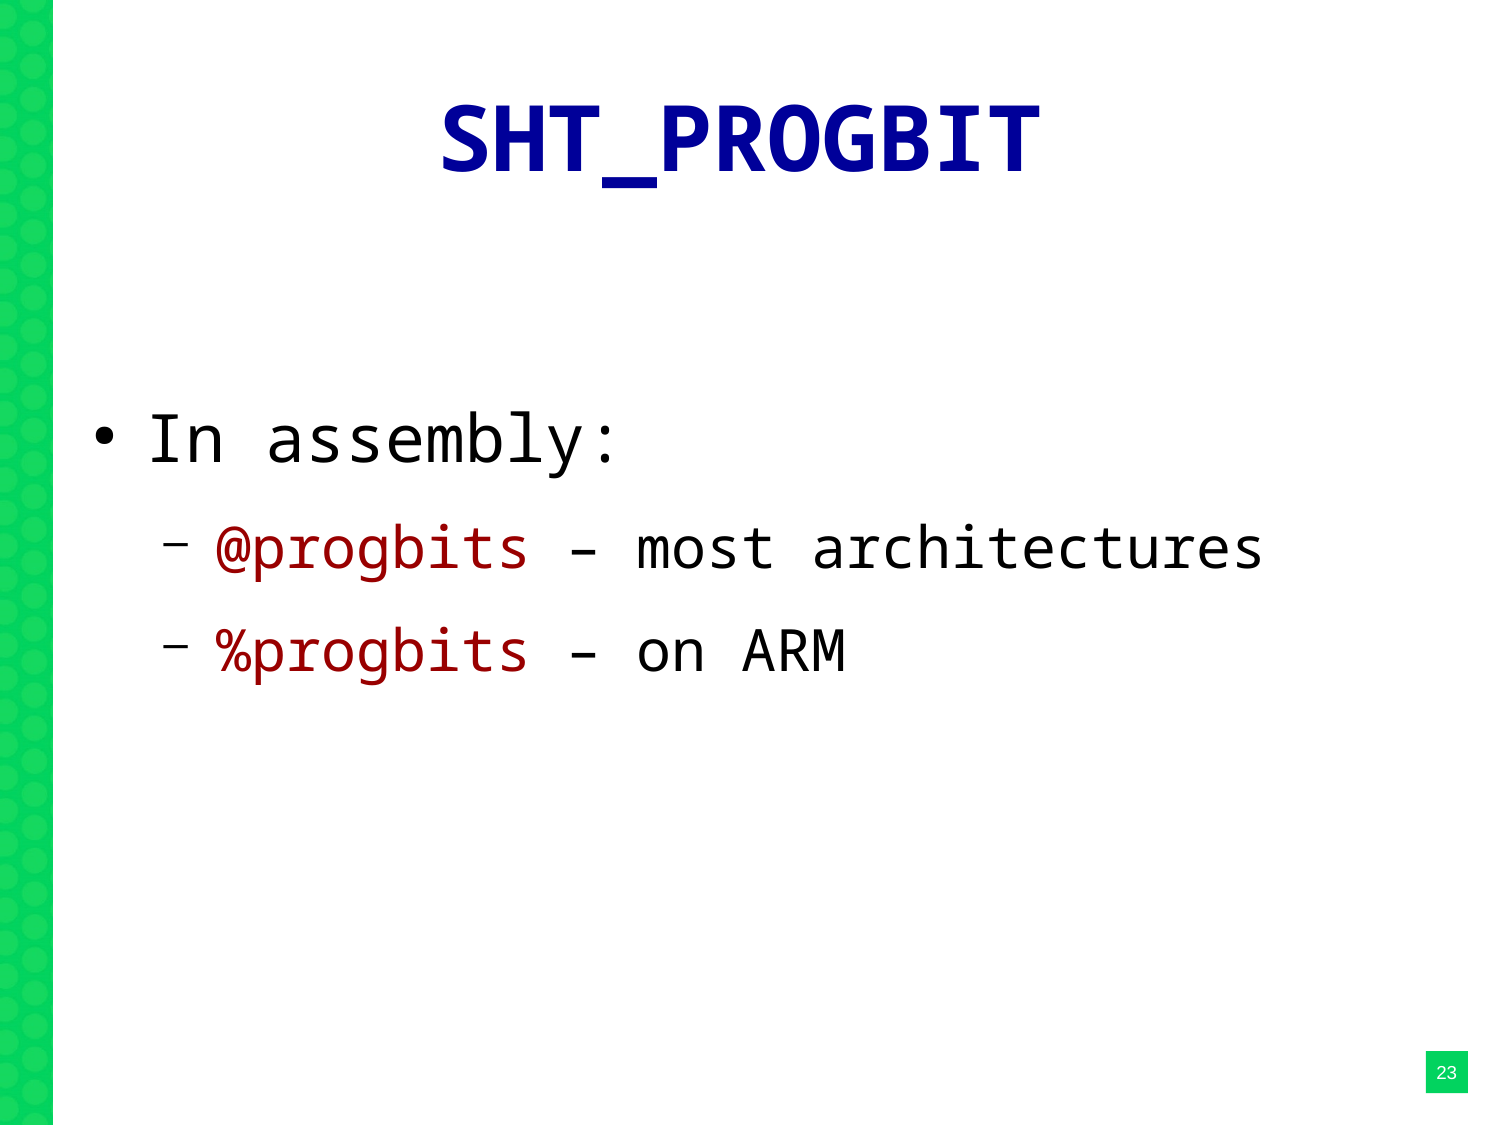

# SHT_PROGBIT
In assembly:
@progbits – most architectures
%progbits – on ARM